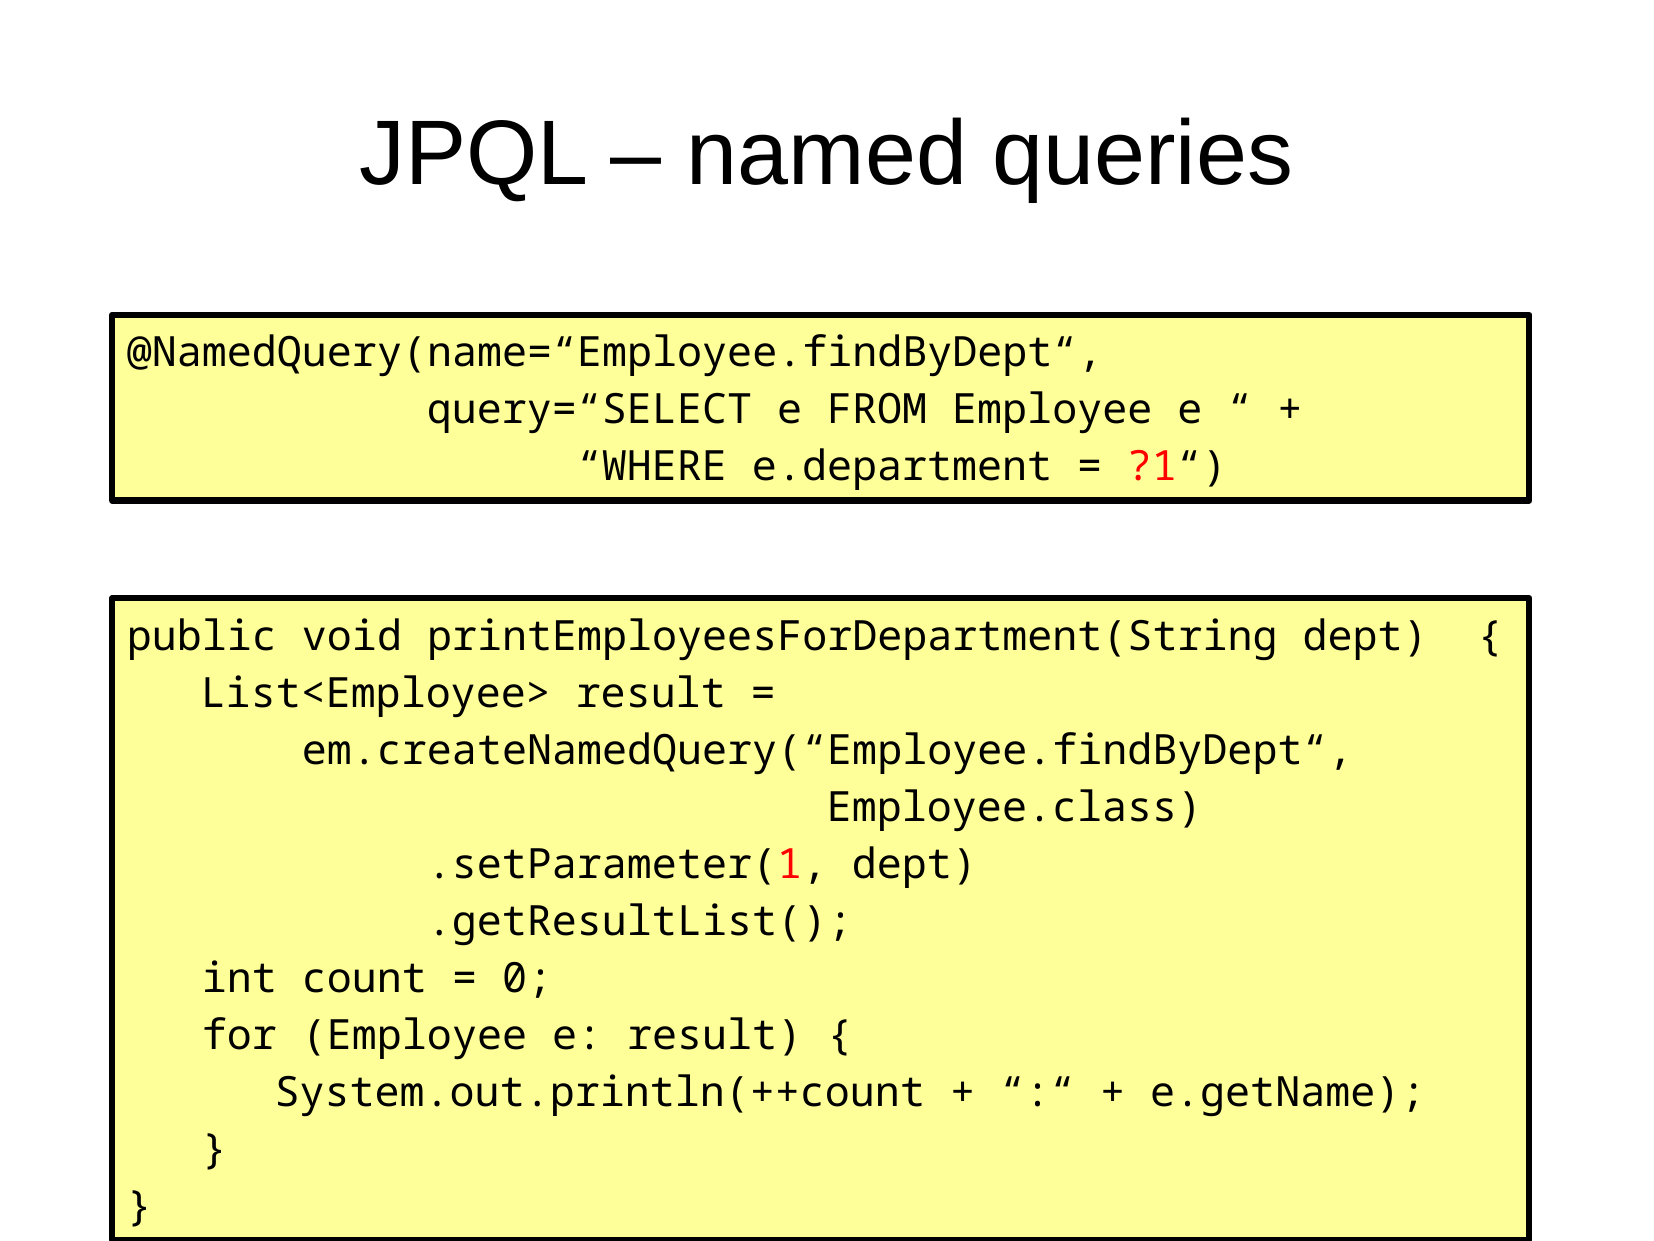

# JPQL – named queries
@NamedQuery(name=“Employee.findByDept“,
 query=“SELECT e FROM Employee e “ +
 “WHERE e.department = ?1“)
public void printEmployeesForDepartment(String dept) {
	List<Employee> result =
 em.createNamedQuery(“Employee.findByDept“,
 Employee.class)
 .setParameter(1, dept)
 .getResultList();
 int count = 0;
 for (Employee e: result) {
		System.out.println(++count + “:“ + e.getName);
 }
}
KBSS 2010